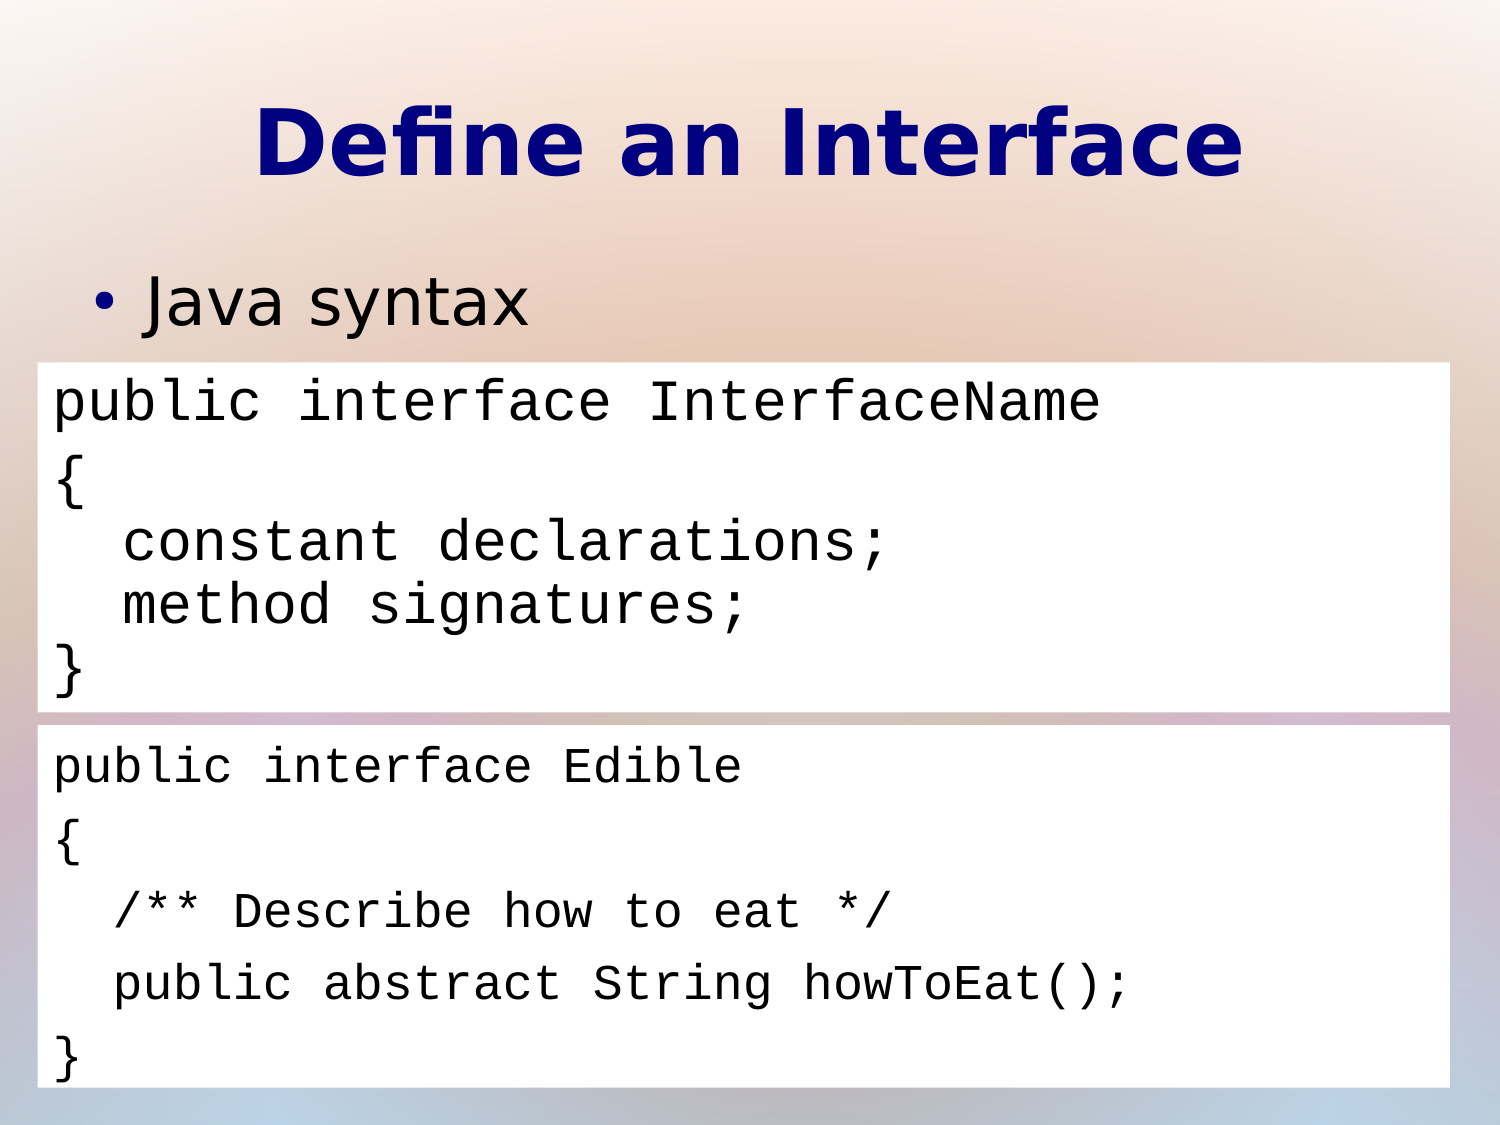

# Define an Interface
Java syntax
public interface InterfaceName
{
 constant declarations;
 method signatures;
}
public interface Edible
{
 /** Describe how to eat */
 public abstract String howToEat();
}
Liang, Introduction to Java Programming, Seventh Edition, (c) 2009 Pearson Education, Inc. All rights reserved. 0136012671
14